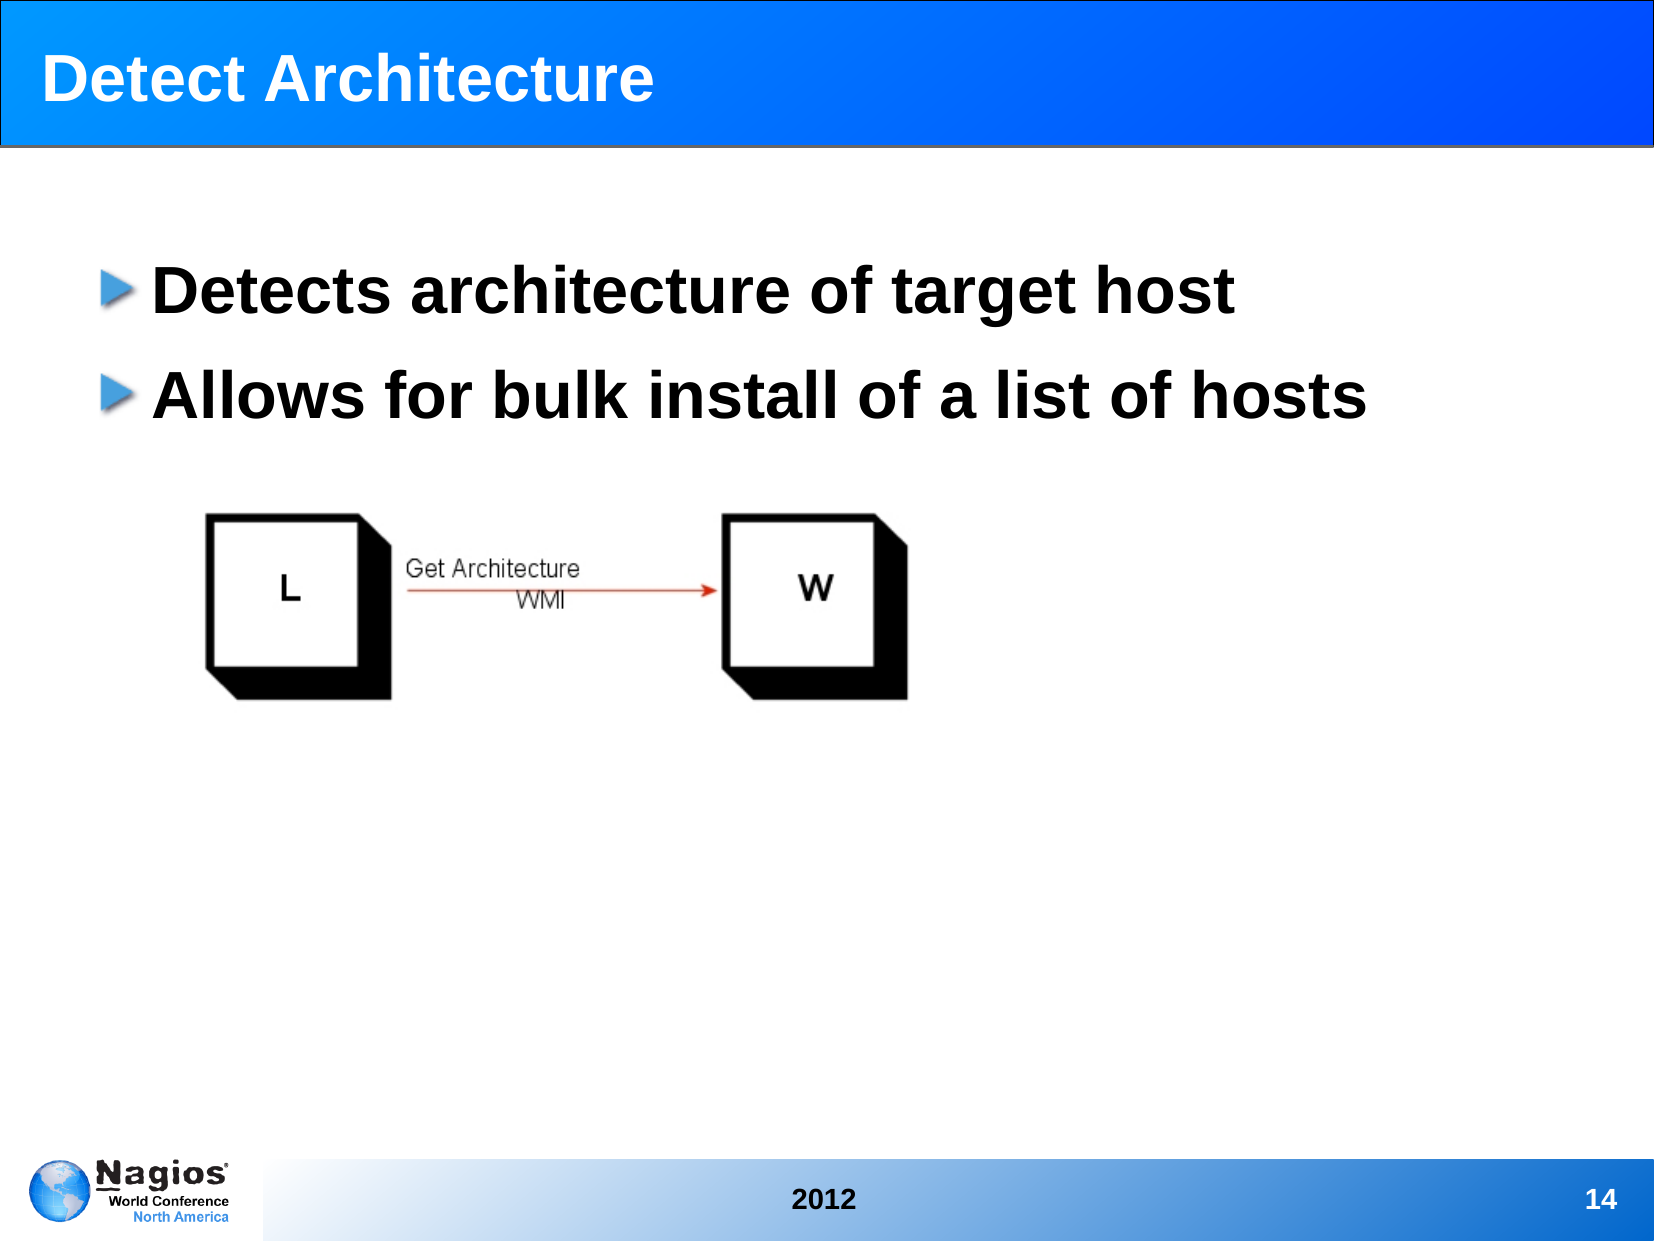

# Detect Architecture
Detects architecture of target host
Allows for bulk install of a list of hosts
2011
14